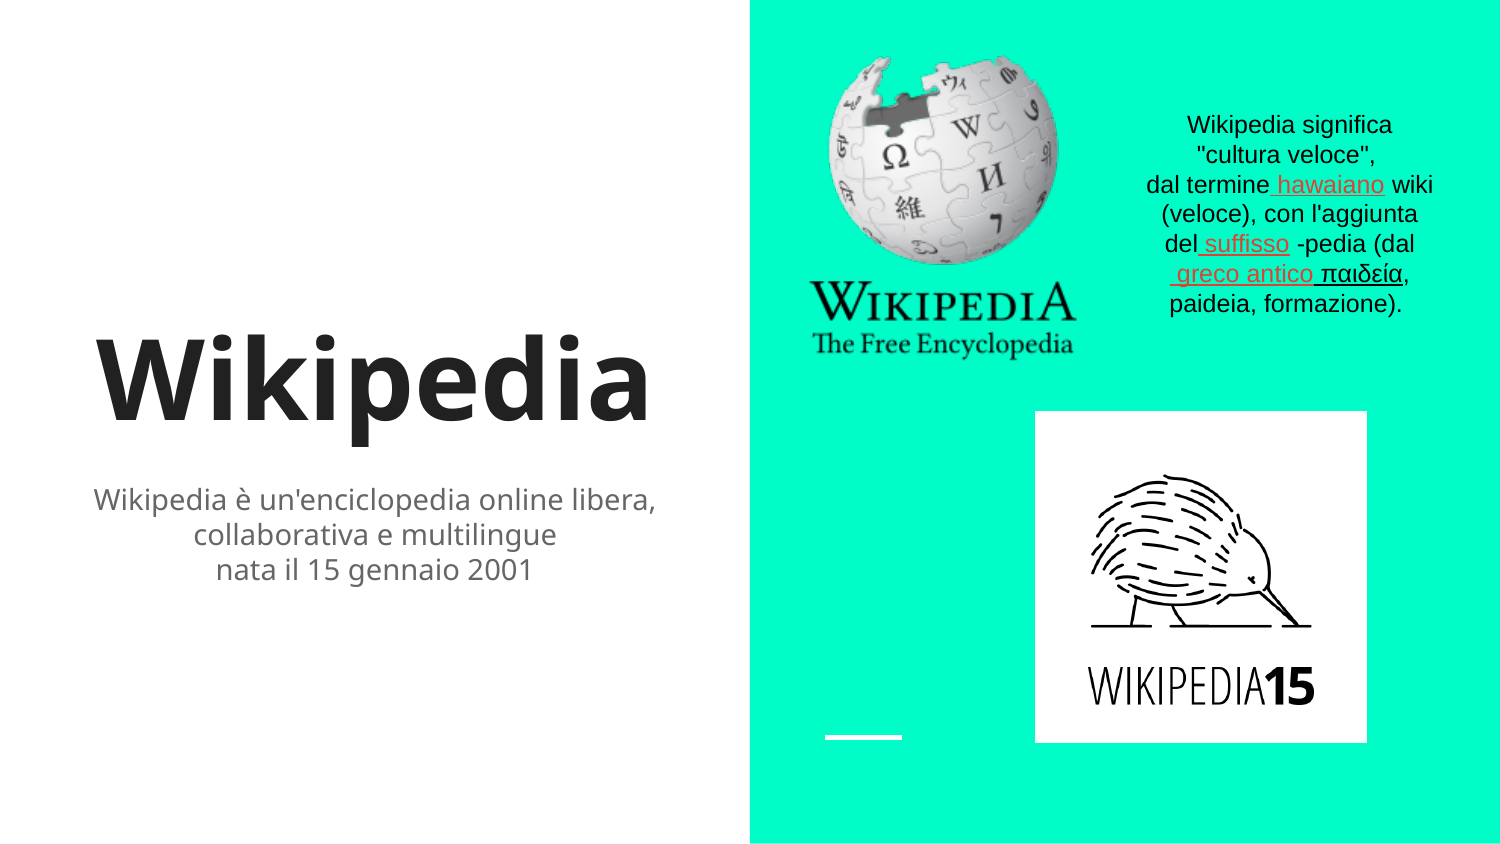

Wikipedia significa "cultura veloce",
dal termine hawaiano wiki (veloce), con l'aggiunta del suffisso -pedia (dal greco antico παιδεία, paideia, formazione).
# Wikipedia
Wikipedia è un'enciclopedia online libera, collaborativa e multilingue
nata il 15 gennaio 2001